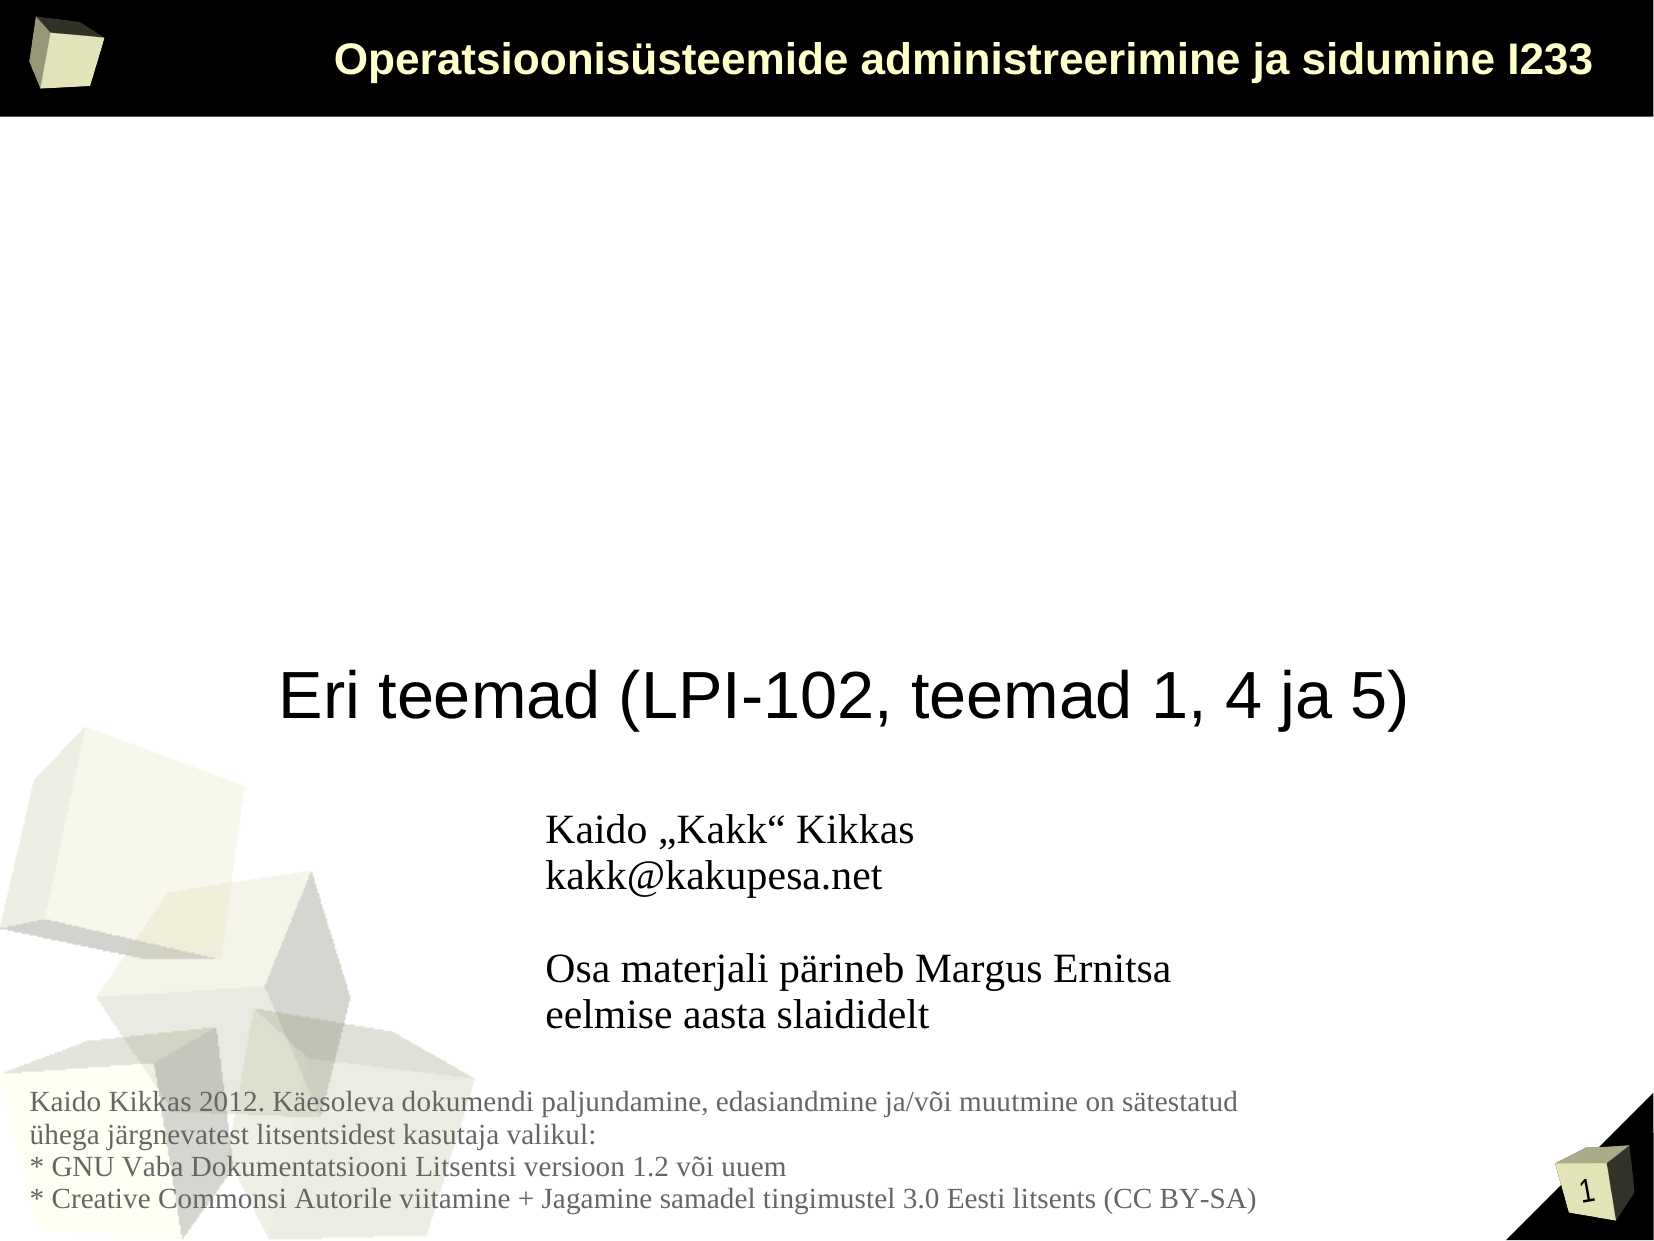

# Operatsioonisüsteemide administreerimine ja sidumine I233
Eri teemad (LPI-102, teemad 1, 4 ja 5)
Kaido „Kakk“ Kikkas
kakk@kakupesa.net
Osa materjali pärineb Margus Ernitsa
eelmise aasta slaididelt
Kaido Kikkas 2012. Käesoleva dokumendi paljundamine, edasiandmine ja/või muutmine on sätestatud
ühega järgnevatest litsentsidest kasutaja valikul:
* GNU Vaba Dokumentatsiooni Litsentsi versioon 1.2 või uuem
* Creative Commonsi Autorile viitamine + Jagamine samadel tingimustel 3.0 Eesti litsents (CC BY-SA)